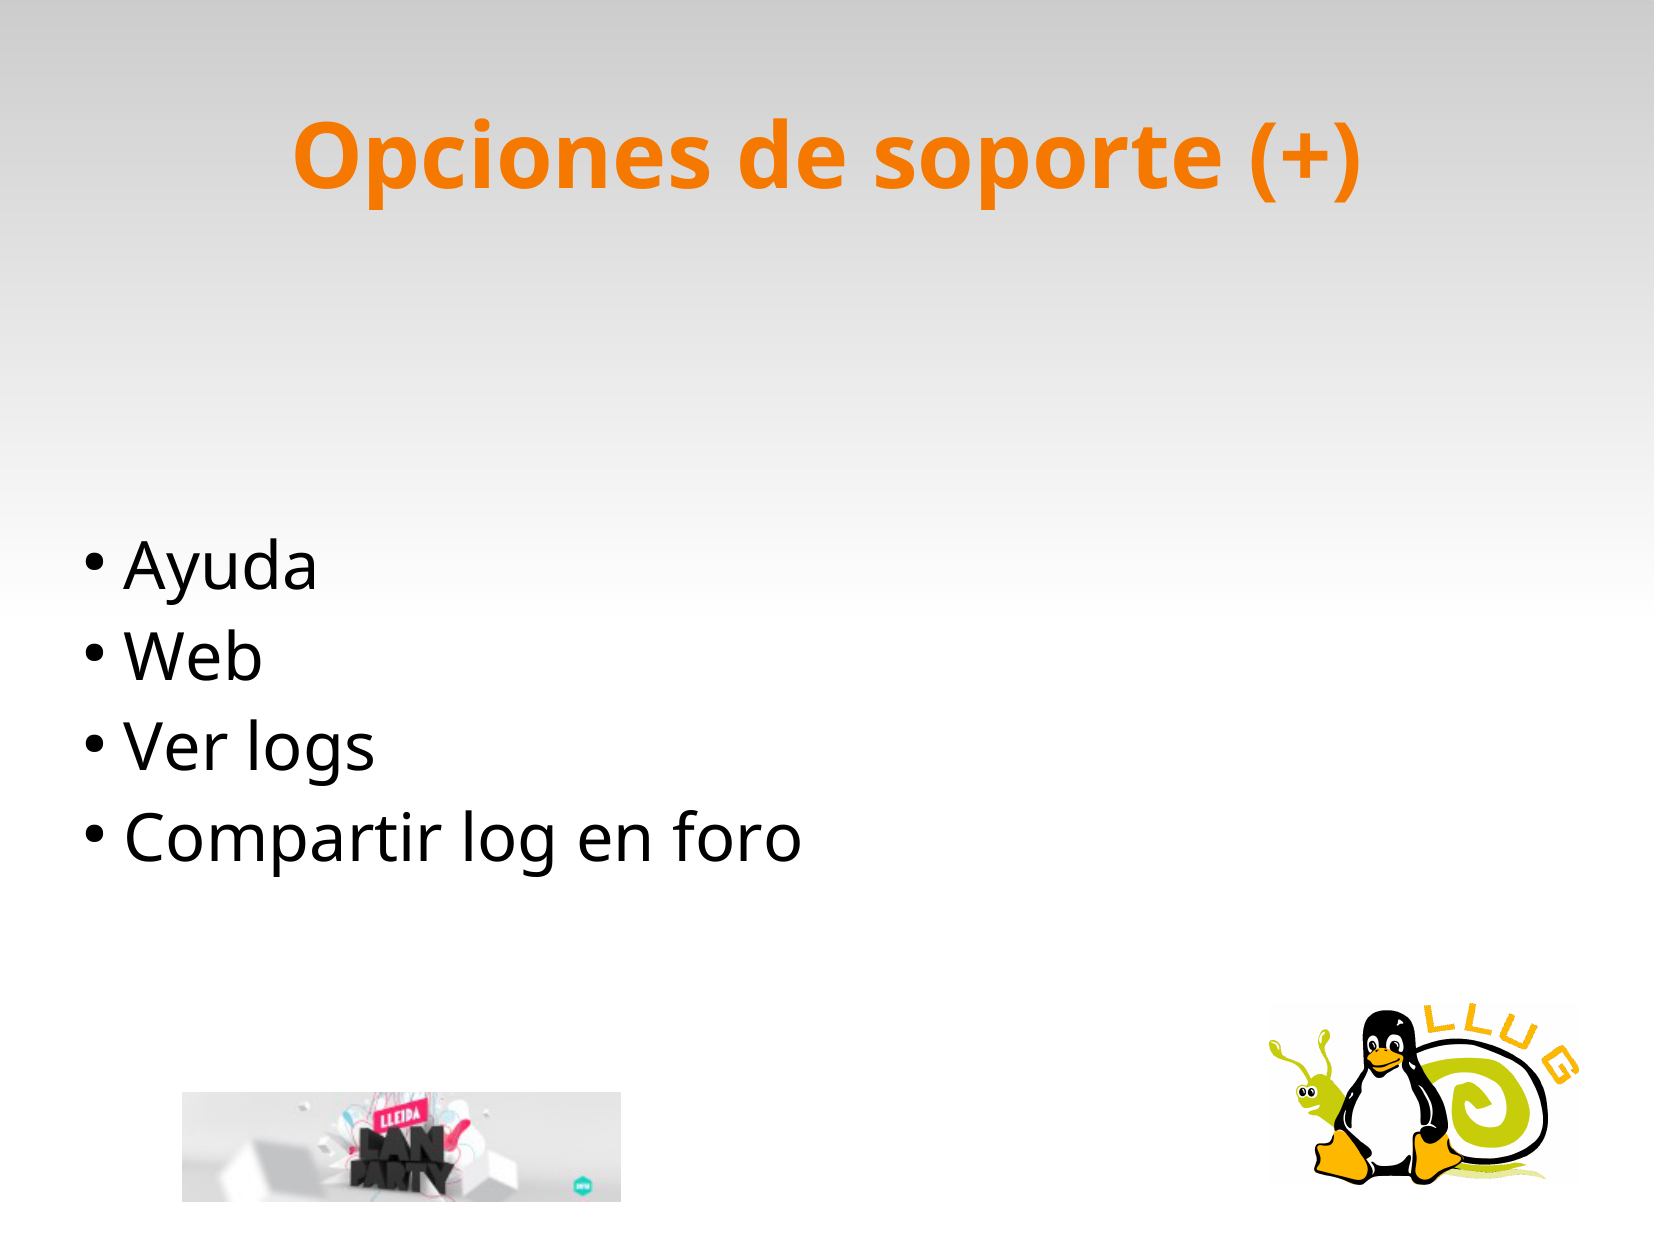

# Opciones de soporte (+)
 Ayuda
 Web
 Ver logs
 Compartir log en foro